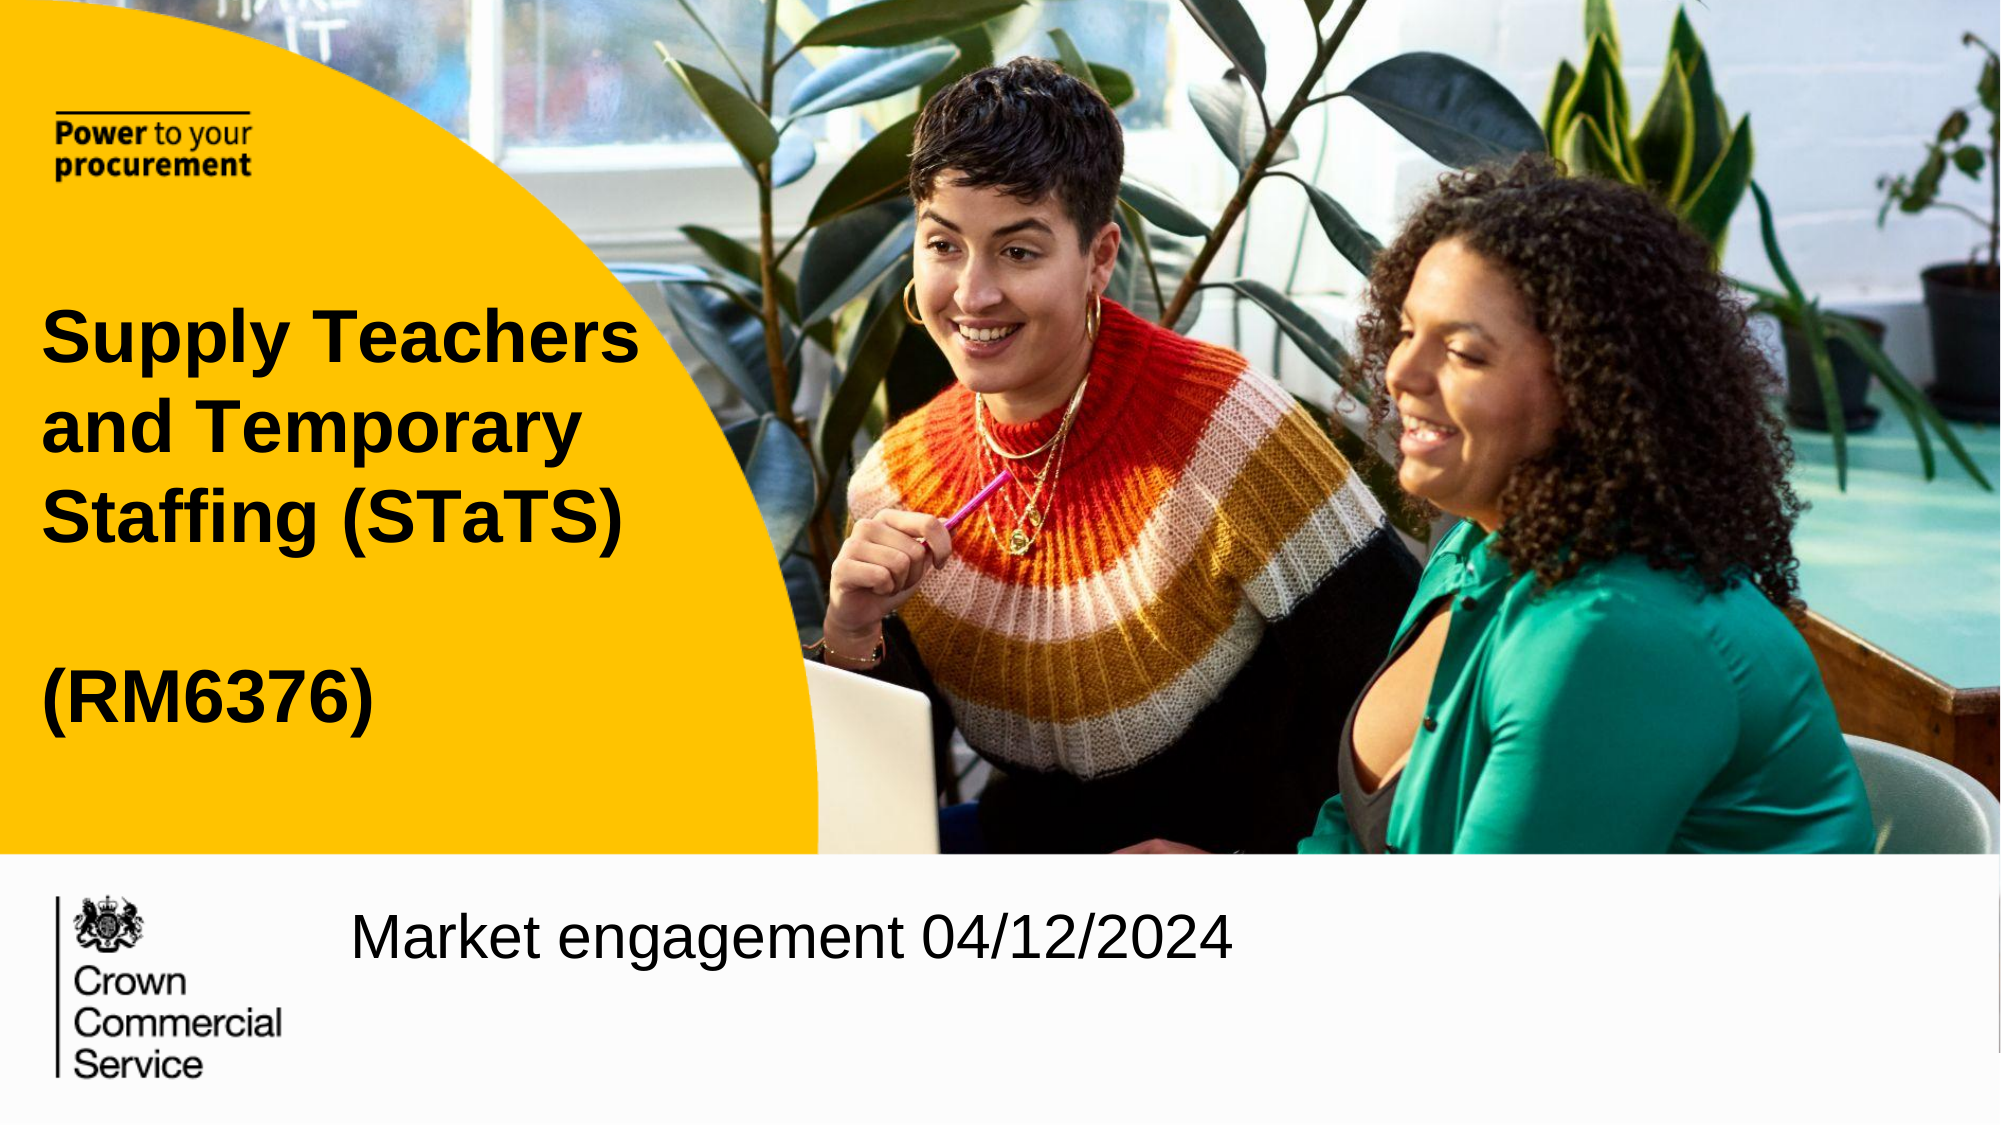

Supply Teachers and Temporary Staffing (STaTS)
(RM6376)
Market engagement 04/12/2024